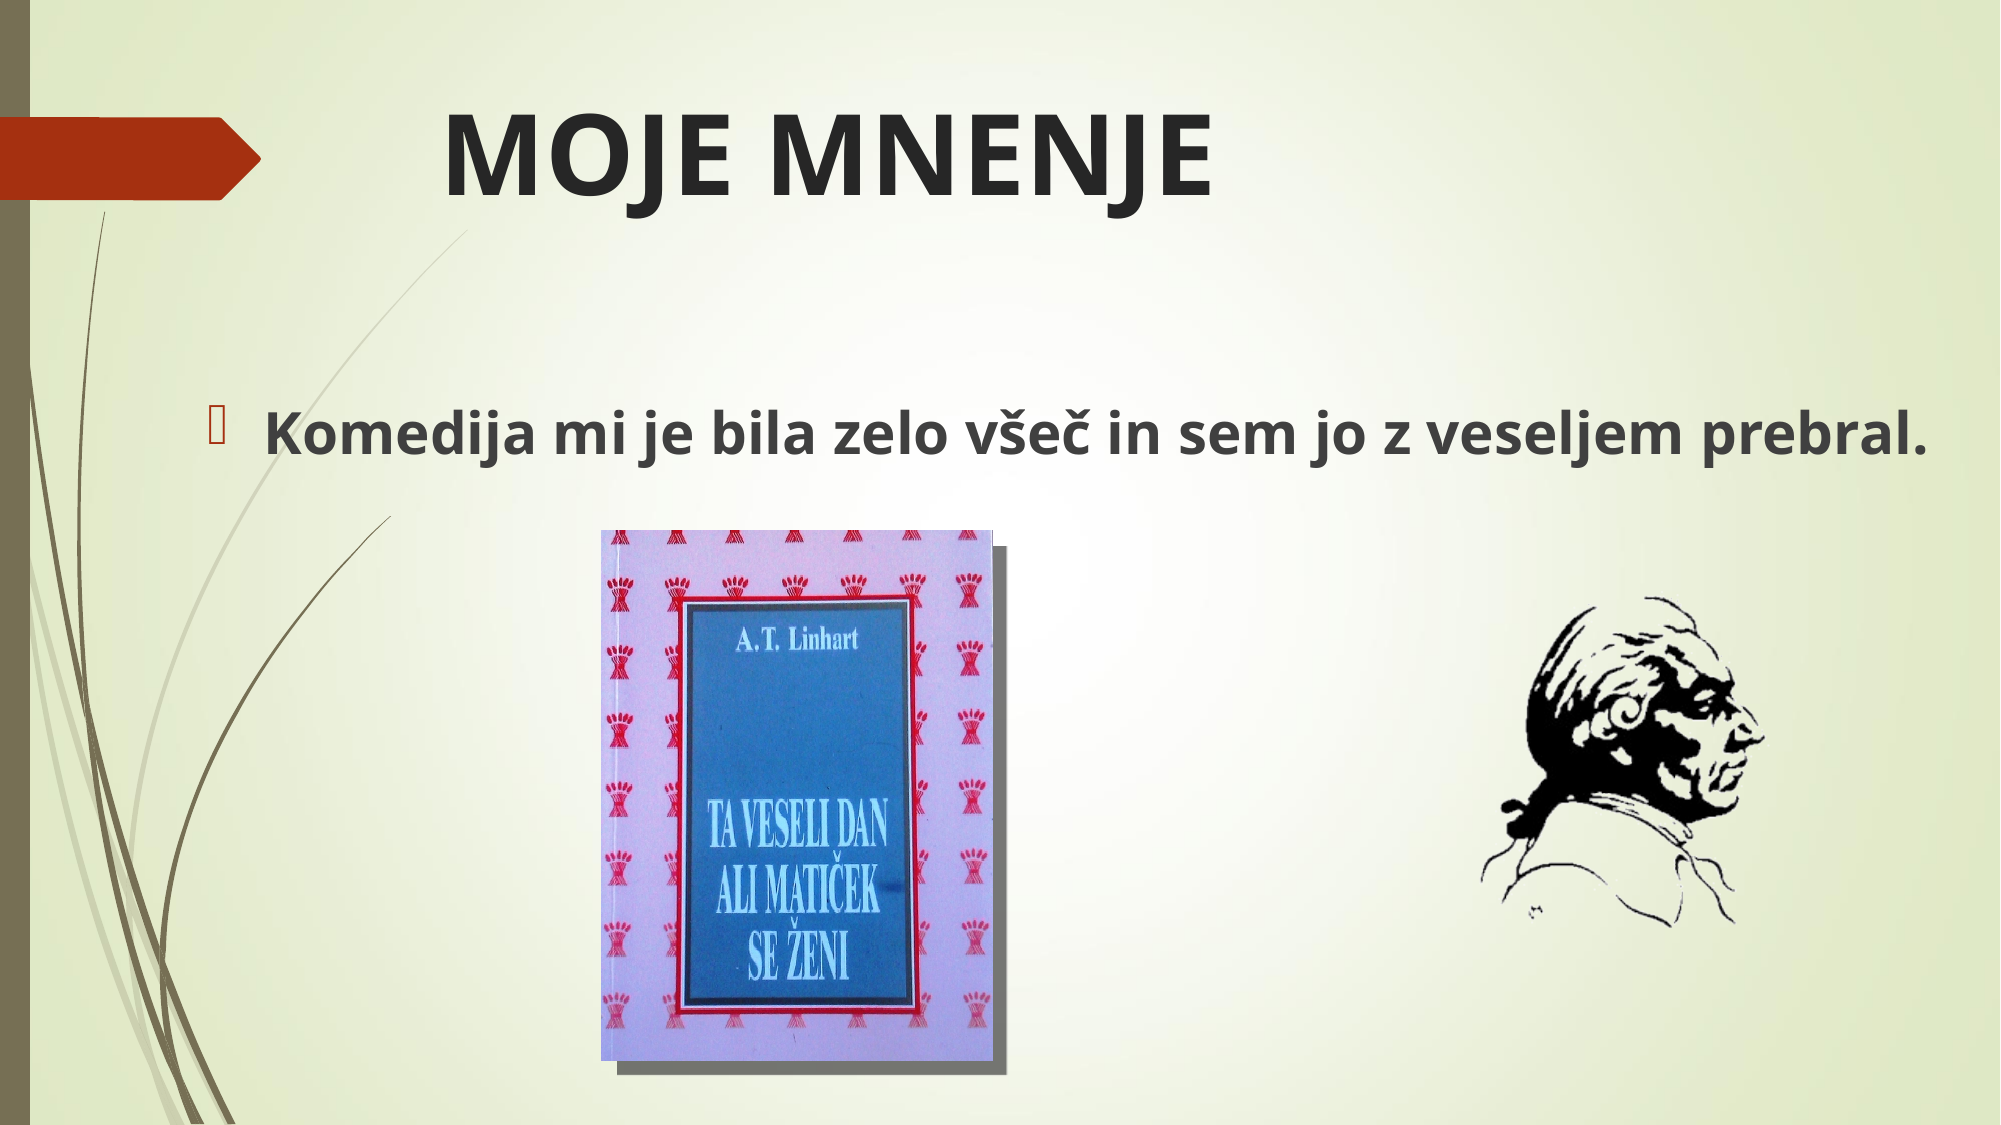

# MOJE MNENJE
Komedija mi je bila zelo všeč in sem jo z veseljem prebral.